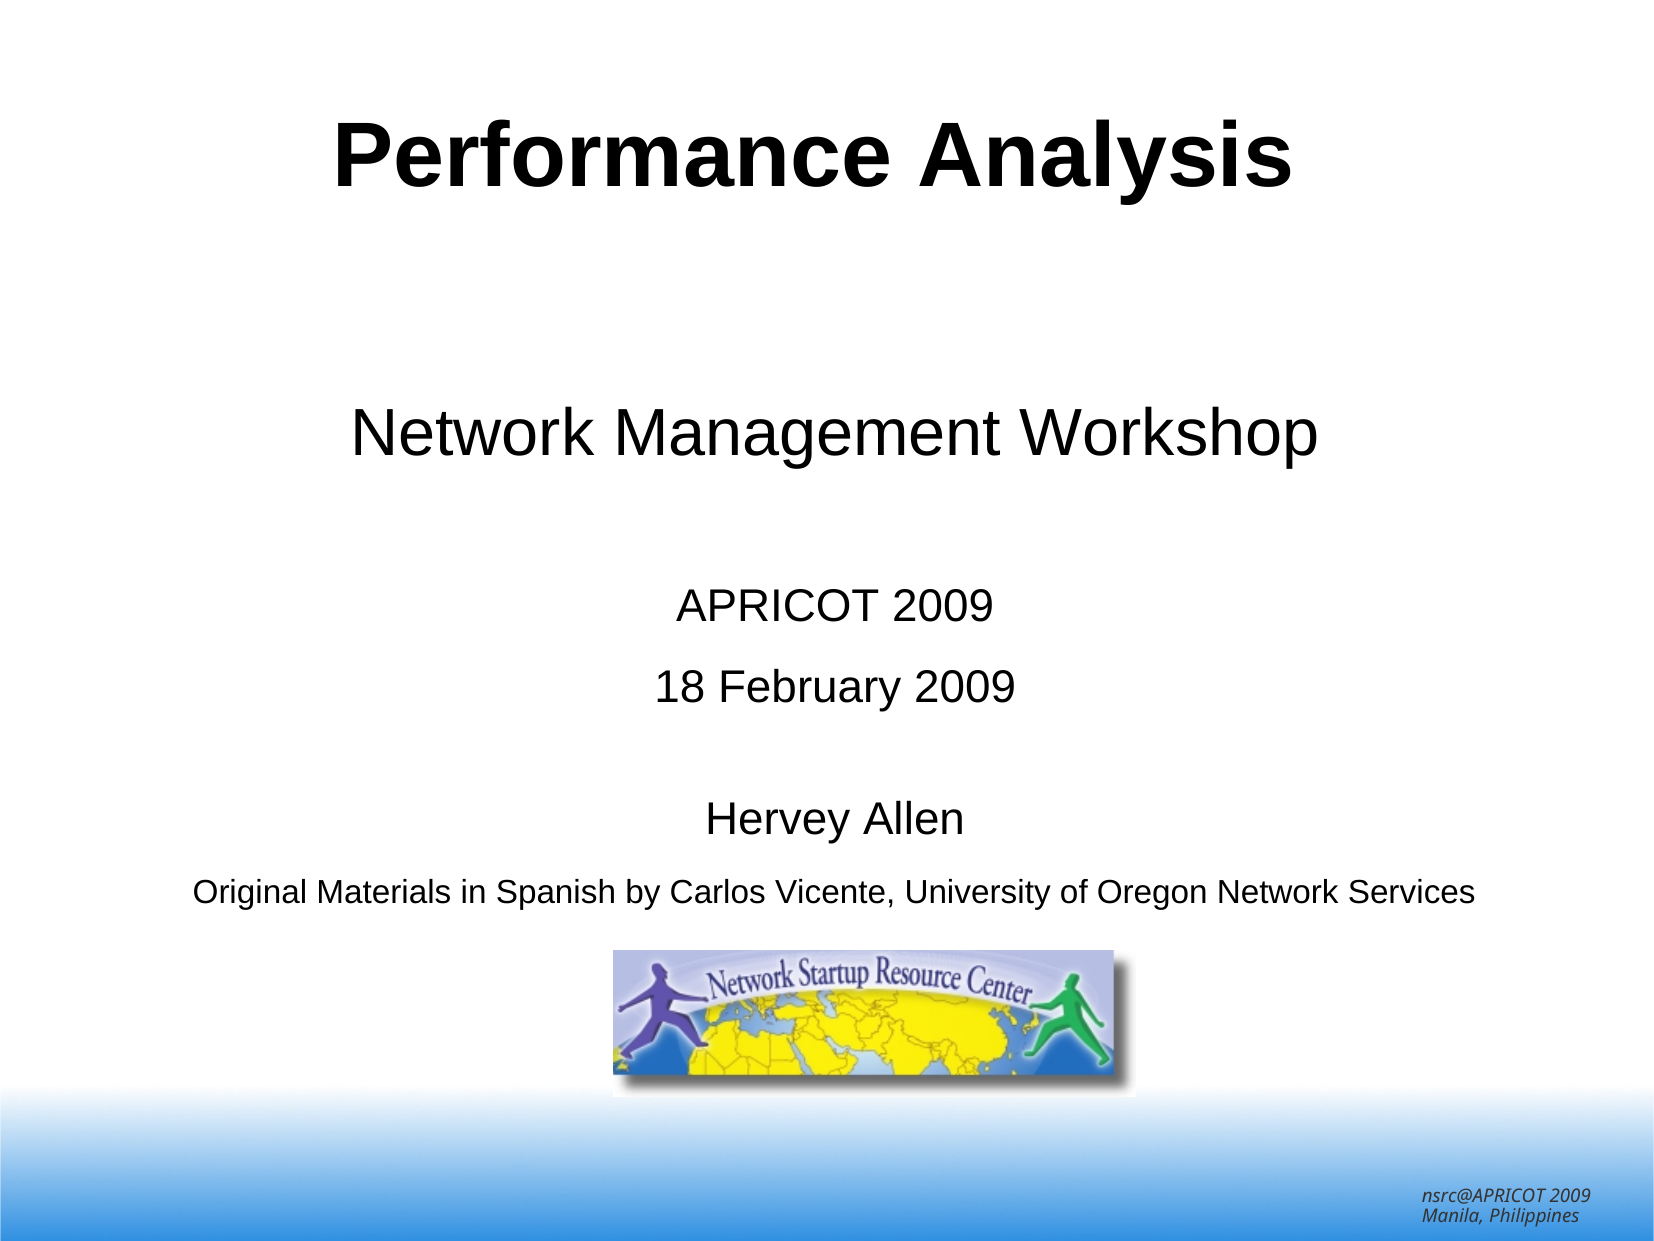

# Performance Analysis
Network Management Workshop
APRICOT 2009
18 February 2009
Hervey Allen
Original Materials in Spanish by Carlos Vicente, University of Oregon Network Services